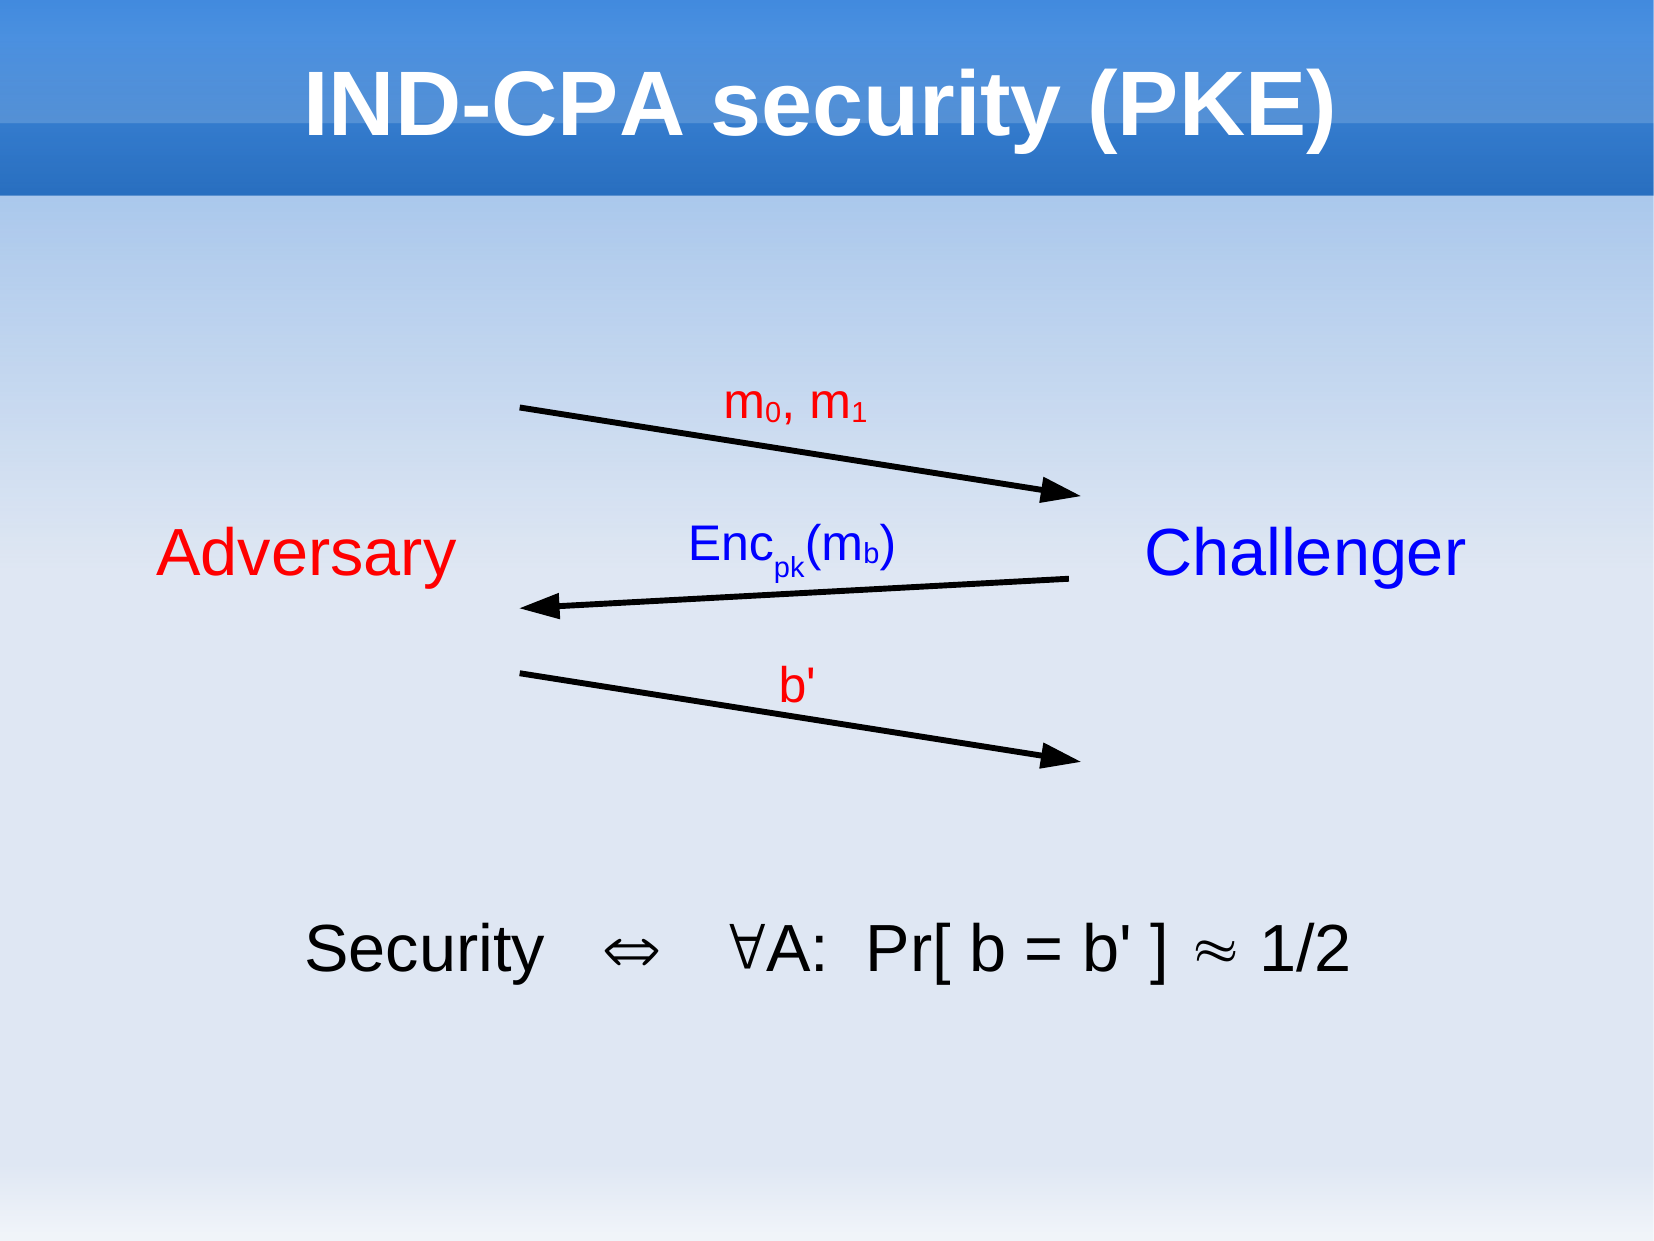

# IND-CPA security (PKE)
m0, m1
Adversary
Encpk(mb)
Challenger
b'
Security Û "A: Pr[ b = b' ] » 1/2